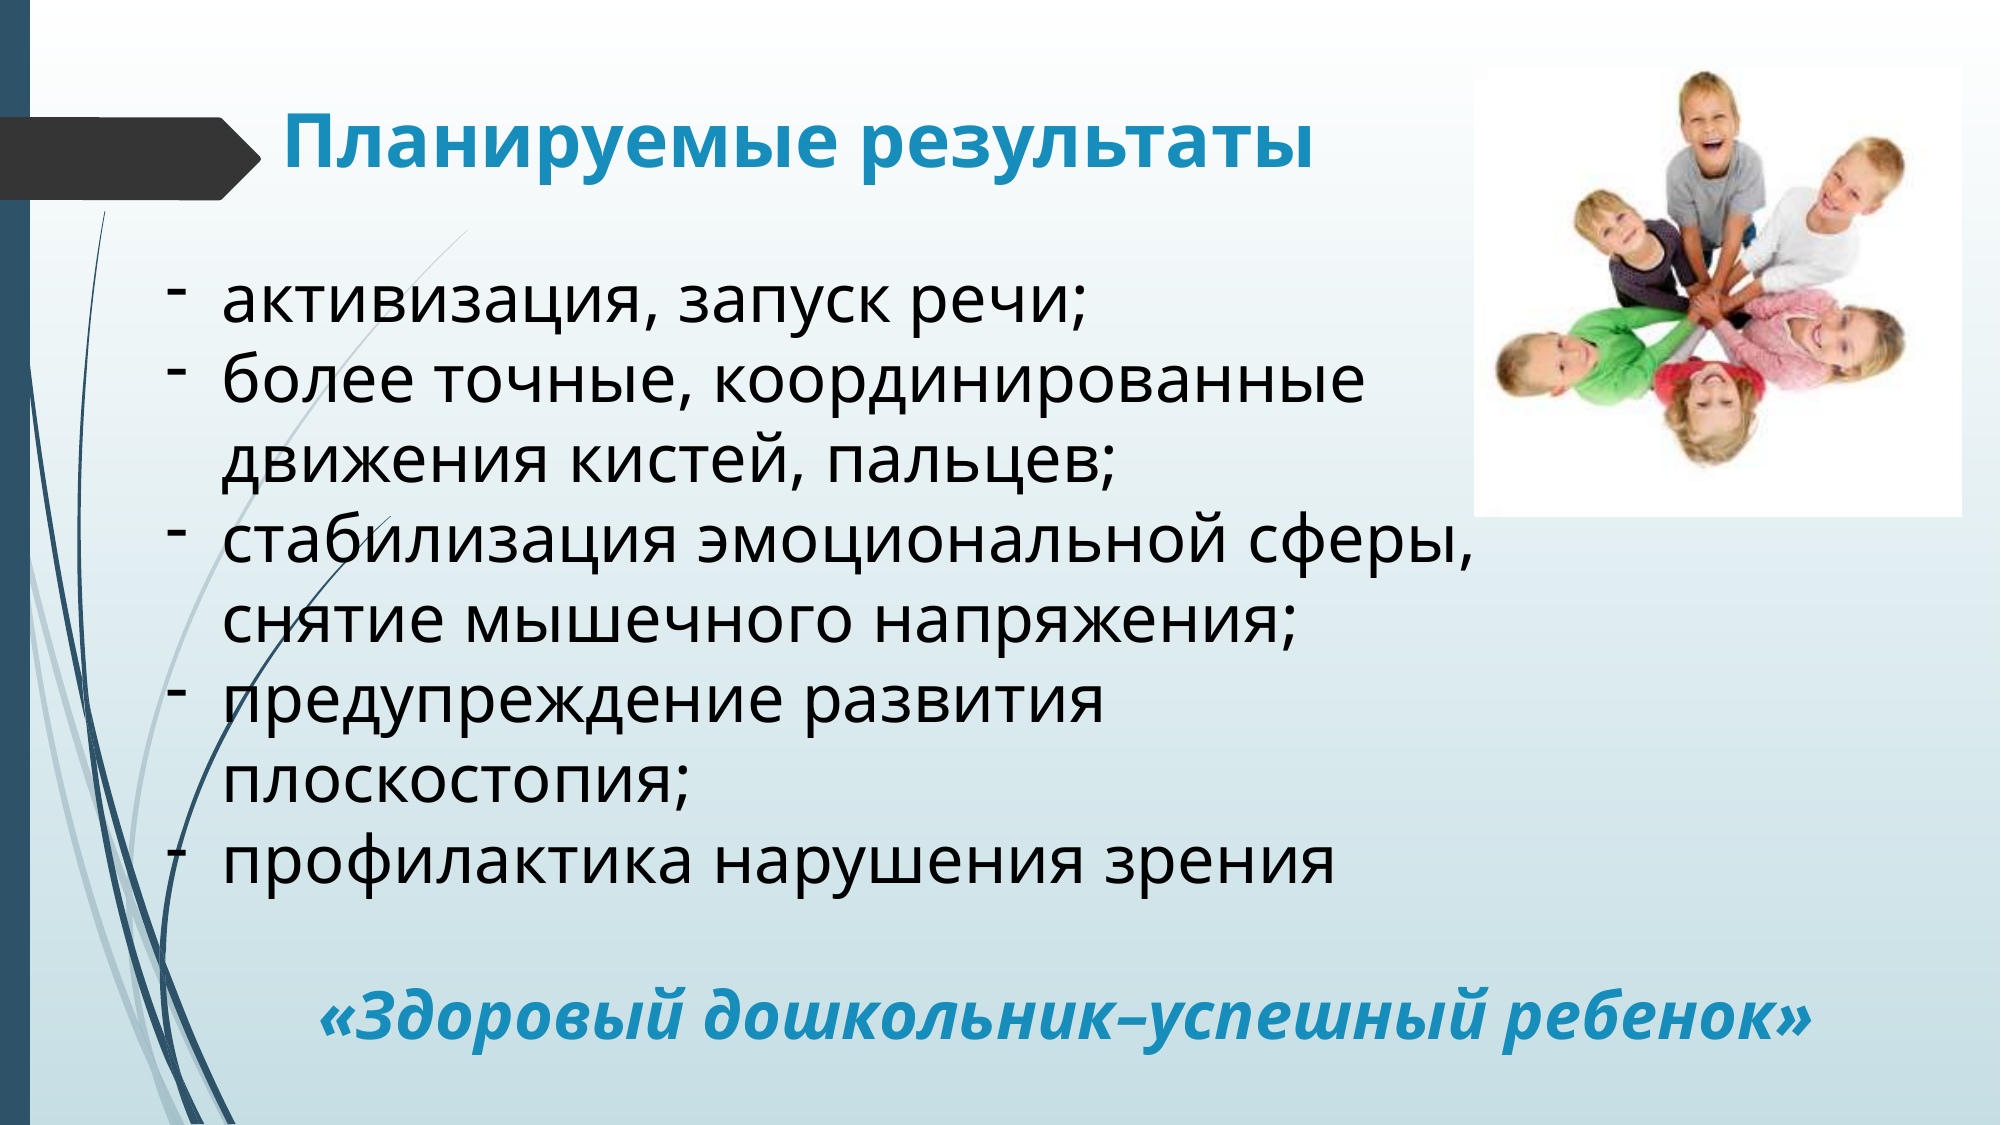

#
Планируемые результаты
активизация, запуск речи;
более точные, координированные движения кистей, пальцев;
стабилизация эмоциональной сферы, снятие мышечного напряжения;
предупреждение развития плоскостопия;
профилактика нарушения зрения
«Здоровый дошкольник–успешный ребенок»